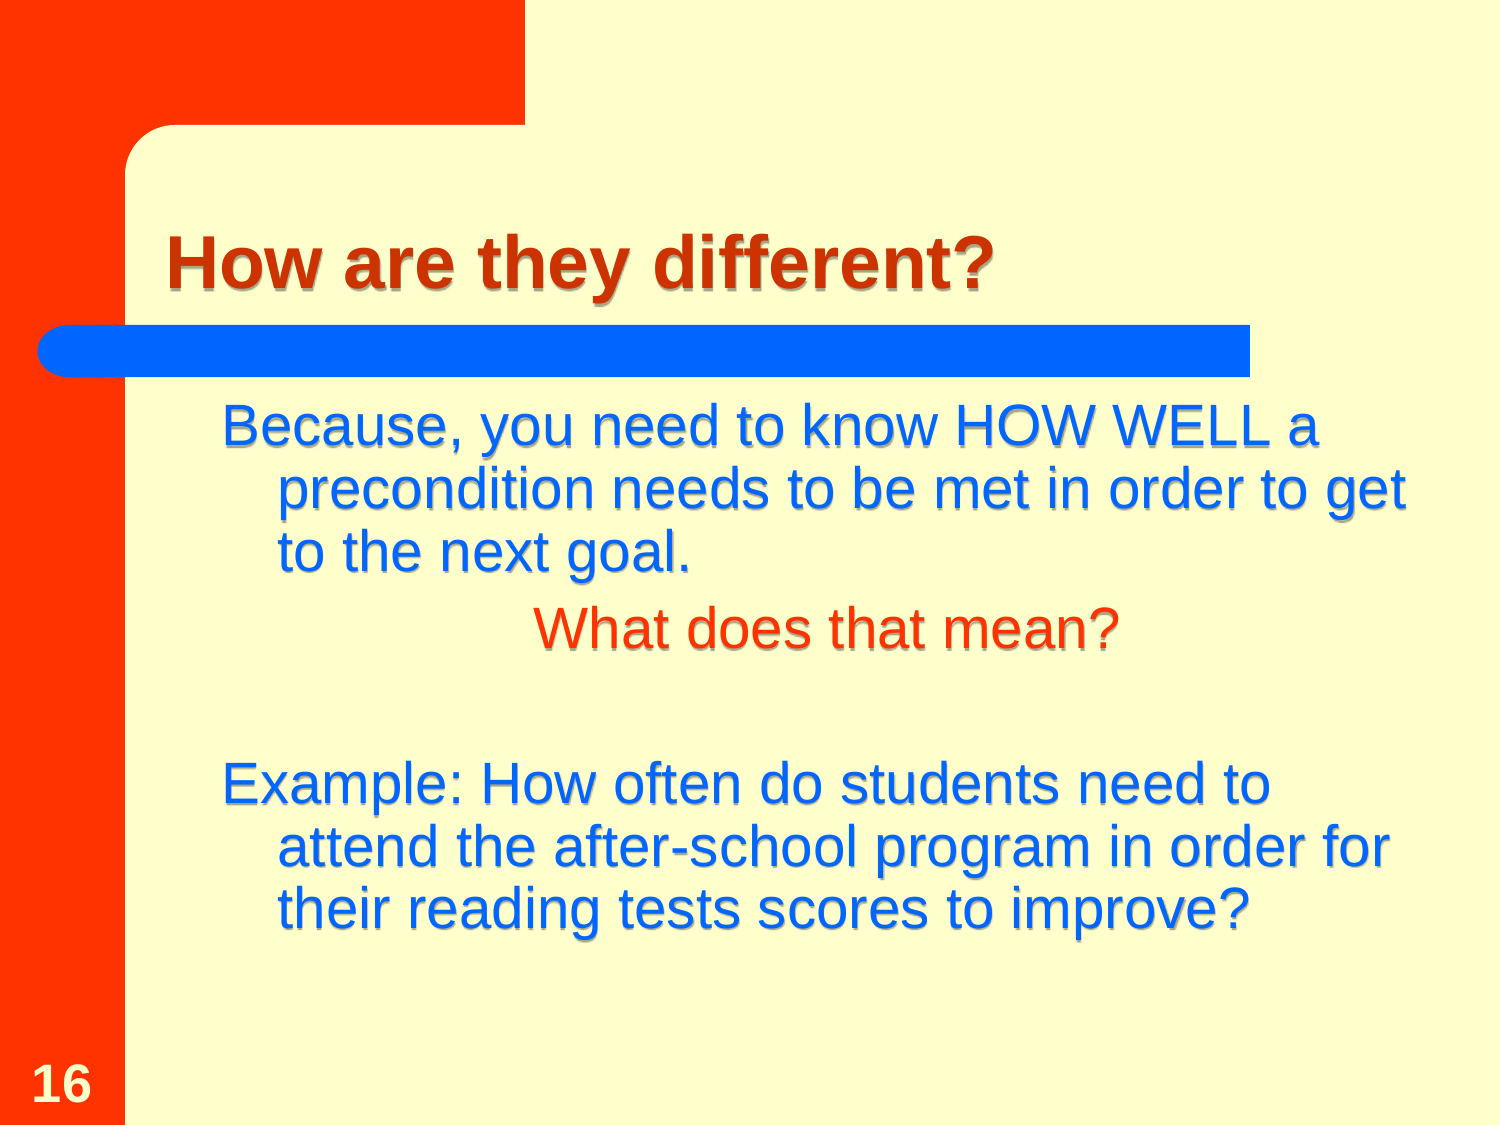

# How are they different?
Because, you need to know HOW WELL a precondition needs to be met in order to get to the next goal.
What does that mean?
Example: How often do students need to attend the after-school program in order for their reading tests scores to improve?